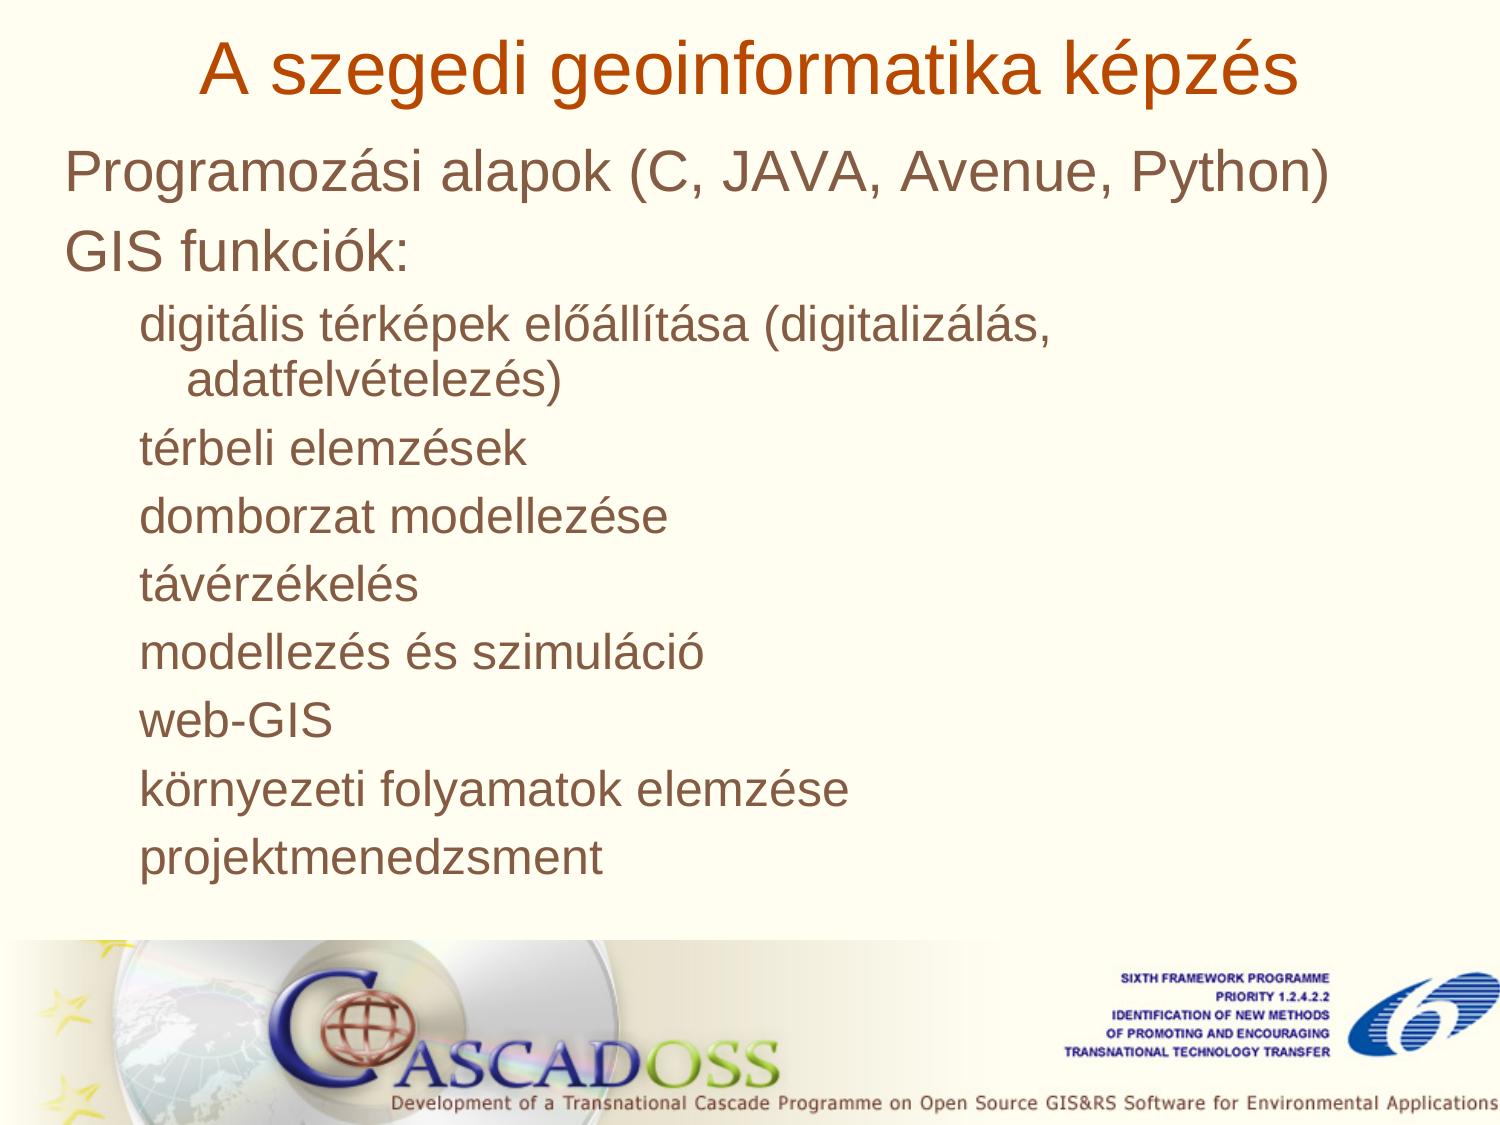

# A szegedi geoinformatika képzés
Programozási alapok (C, JAVA, Avenue, Python)
GIS funkciók:
digitális térképek előállítása (digitalizálás, adatfelvételezés)
térbeli elemzések
domborzat modellezése
távérzékelés
modellezés és szimuláció
web-GIS
környezeti folyamatok elemzése
projektmenedzsment